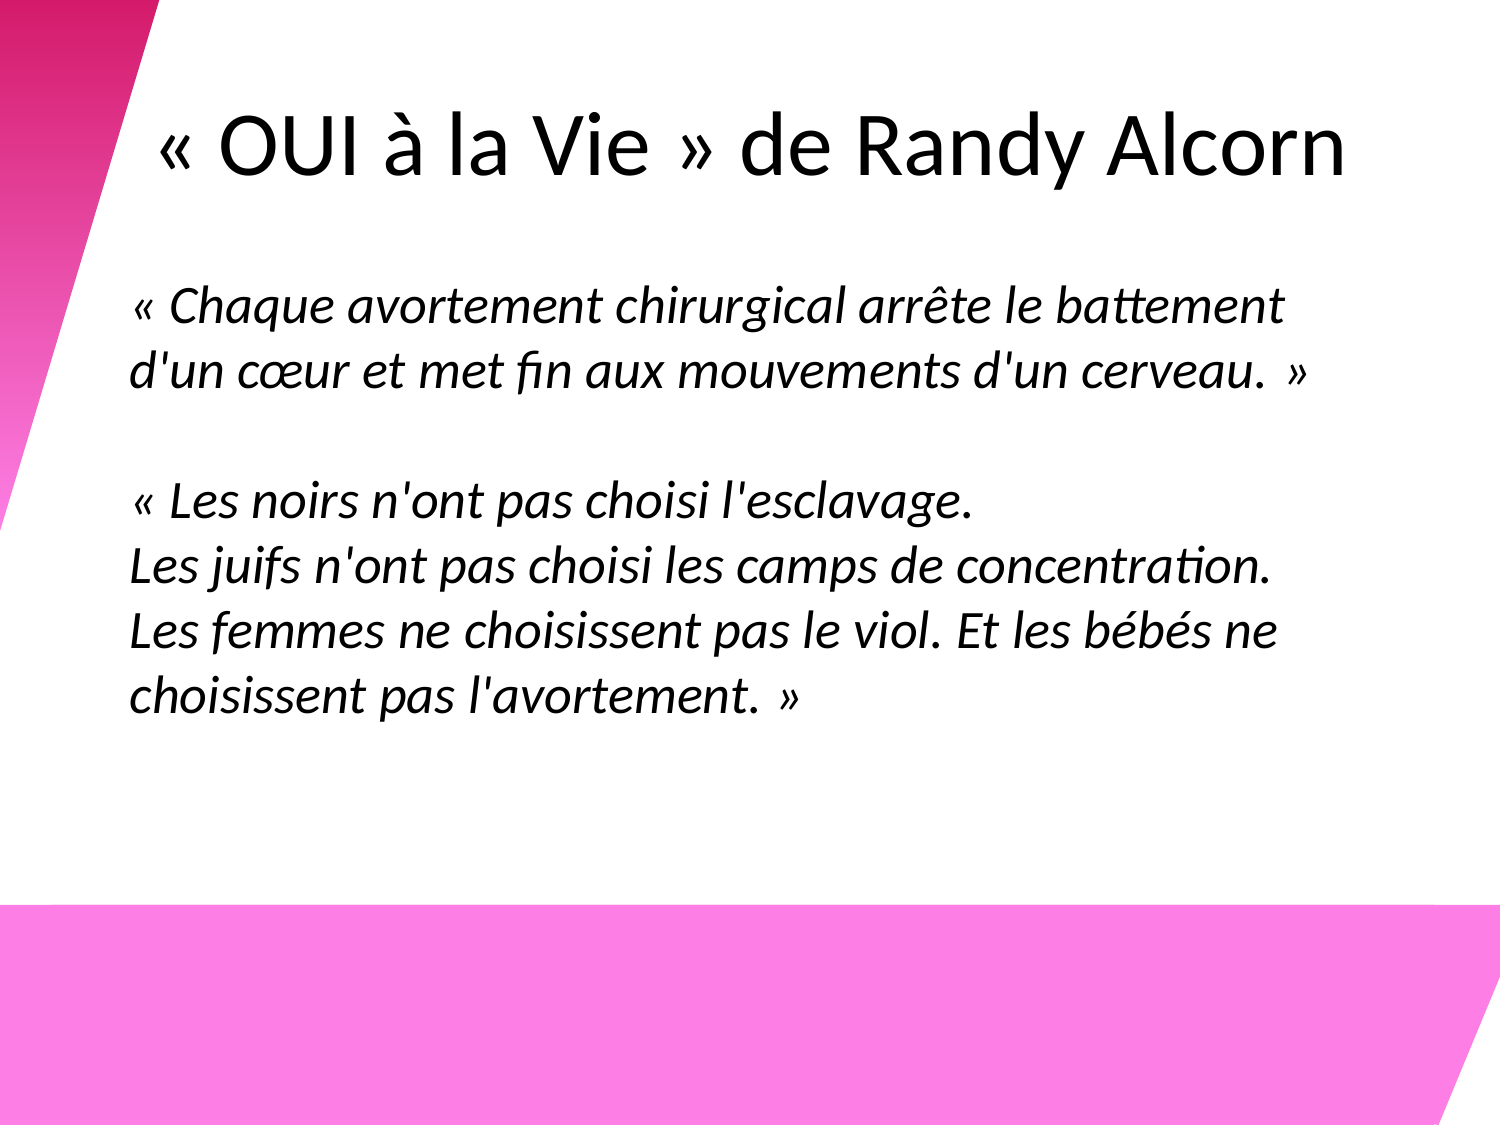

# « OUI à la Vie » de Randy Alcorn
« Chaque avortement chirurgical arrête le battement
d'un cœur et met fin aux mouvements d'un cerveau. »
« Les noirs n'ont pas choisi l'esclavage.
Les juifs n'ont pas choisi les camps de concentration.
Les femmes ne choisissent pas le viol. Et les bébés ne
choisissent pas l'avortement. »